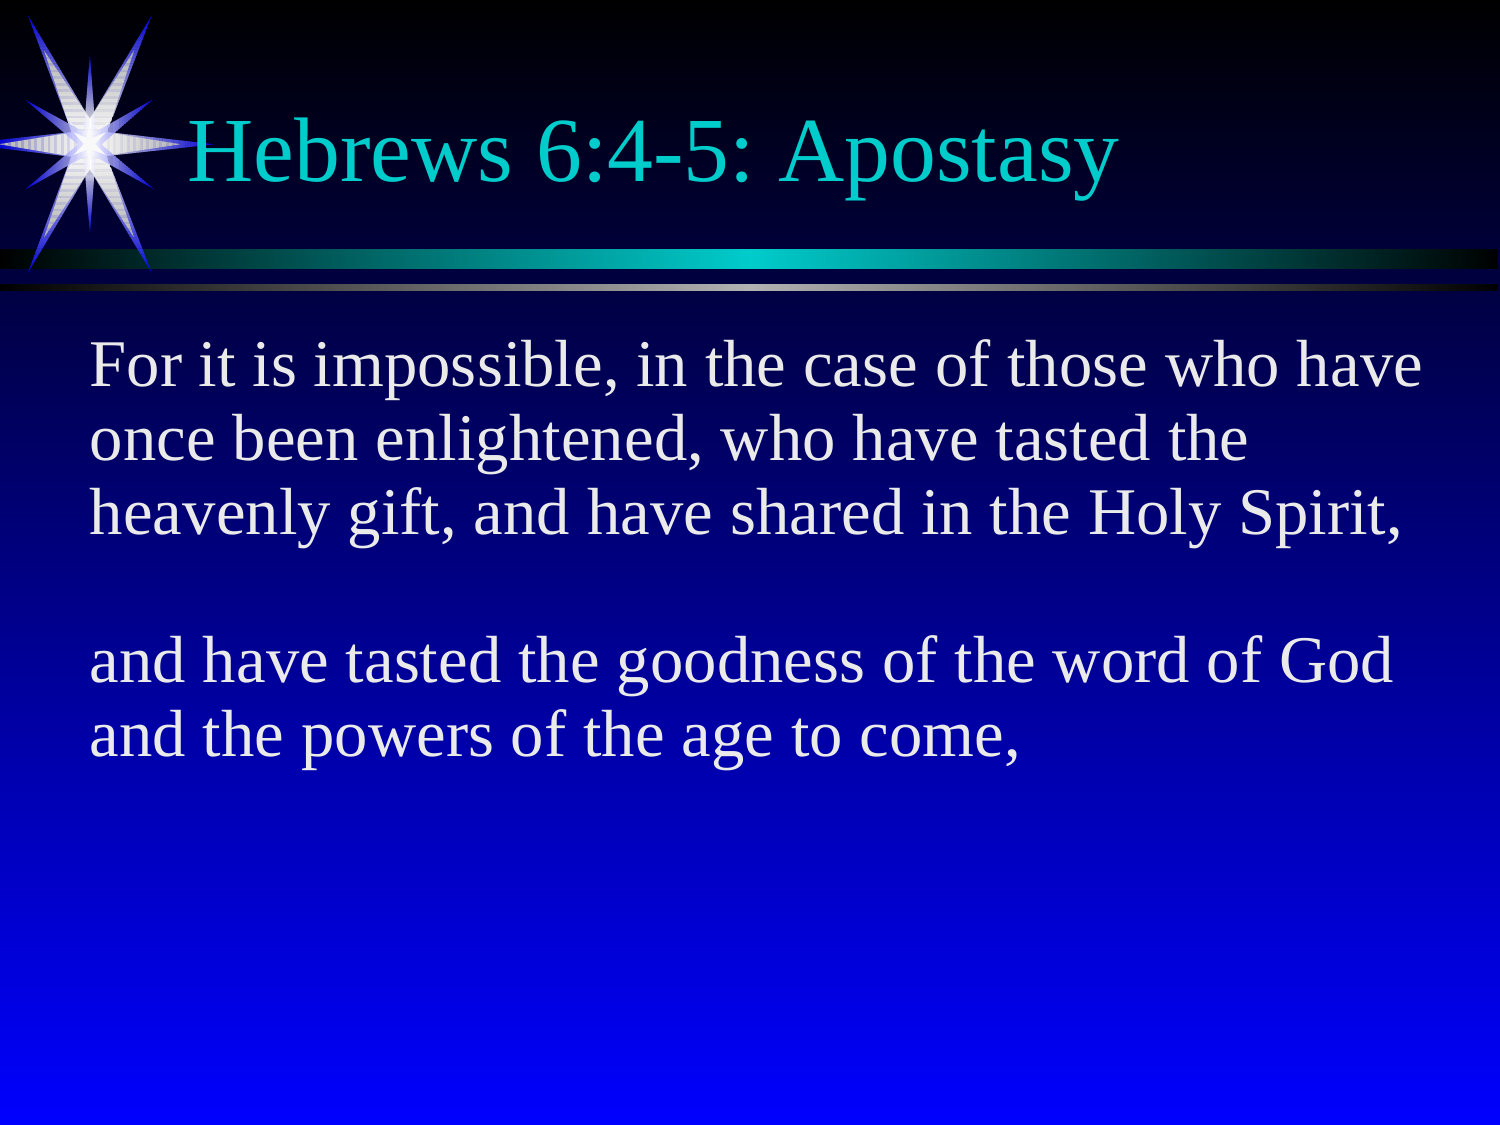

# Hebrews 6:4-5: Apostasy
For it is impossible, in the case of those who have once been enlightened, who have tasted the heavenly gift, and have shared in the Holy Spirit,
and have tasted the goodness of the word of God and the powers of the age to come,